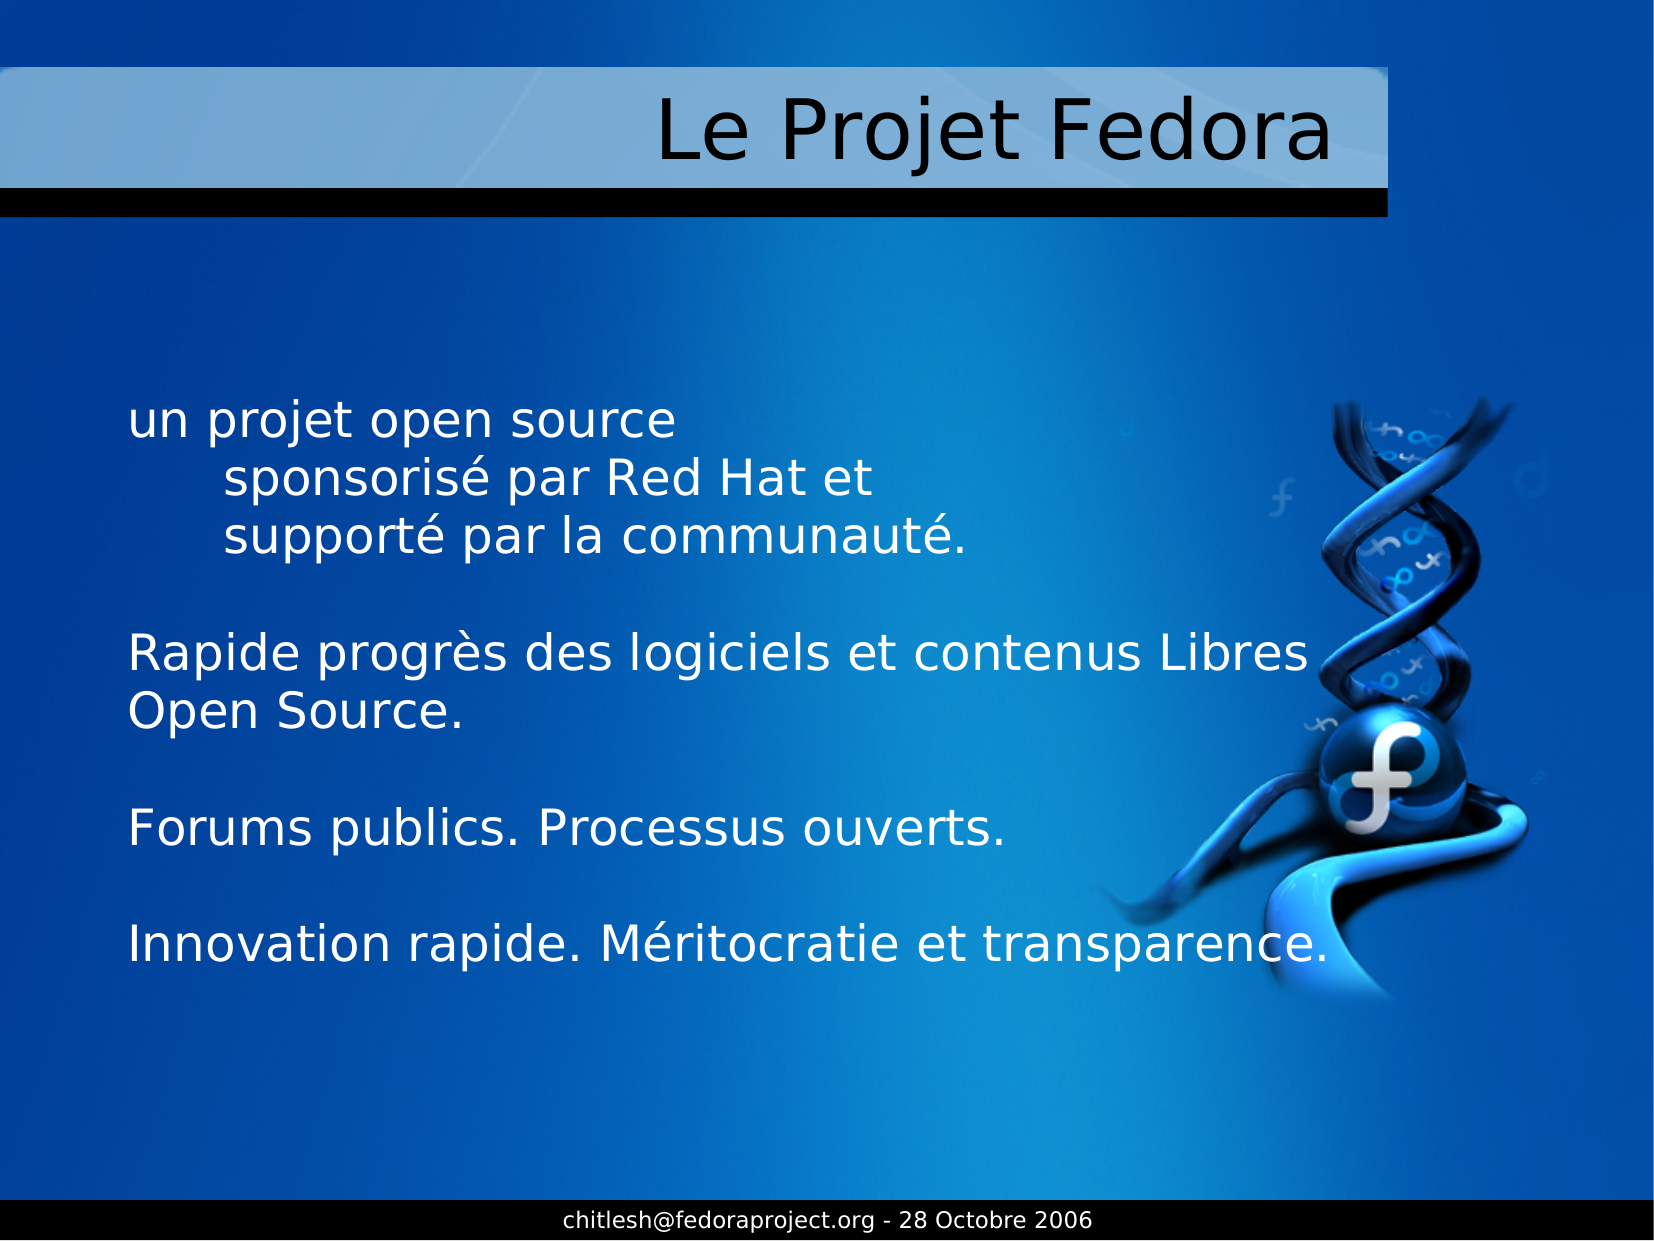

Le Projet Fedora
un projet open source
 sponsorisé par Red Hat et
 supporté par la communauté.
Rapide progrès des logiciels et contenus Libres
Open Source.
Forums publics. Processus ouverts.
Innovation rapide. Méritocratie et transparence.